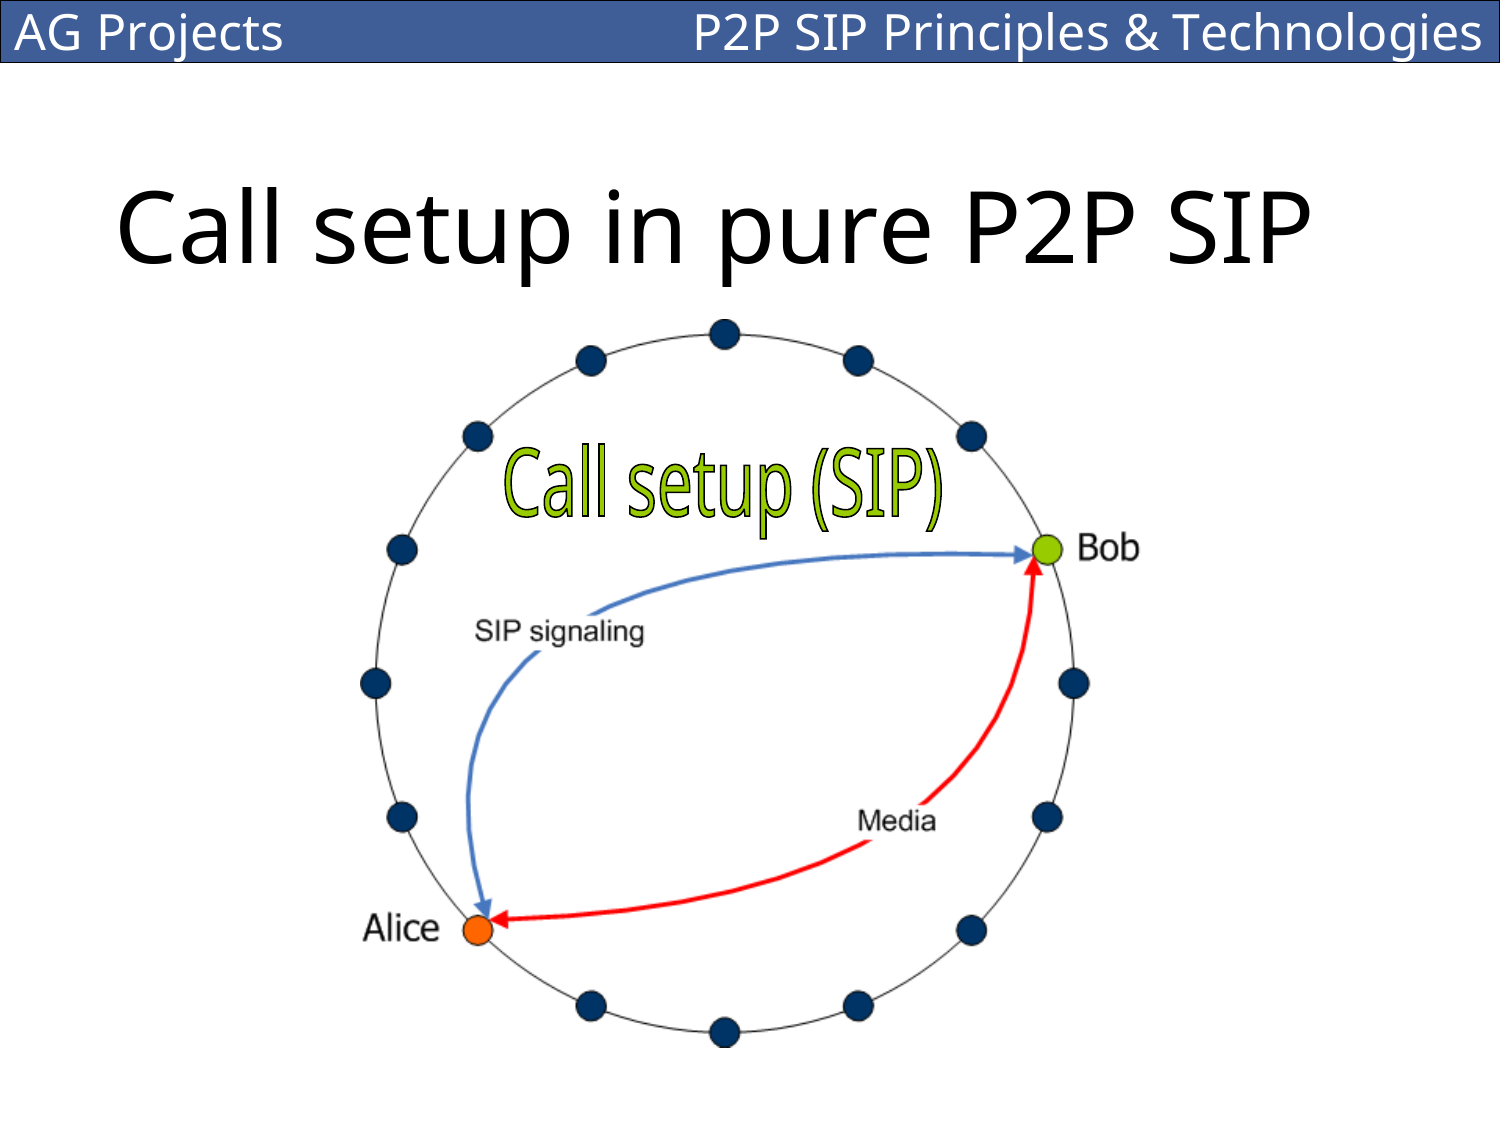

Call setup in pure P2P SIP
Call setup (SIP)